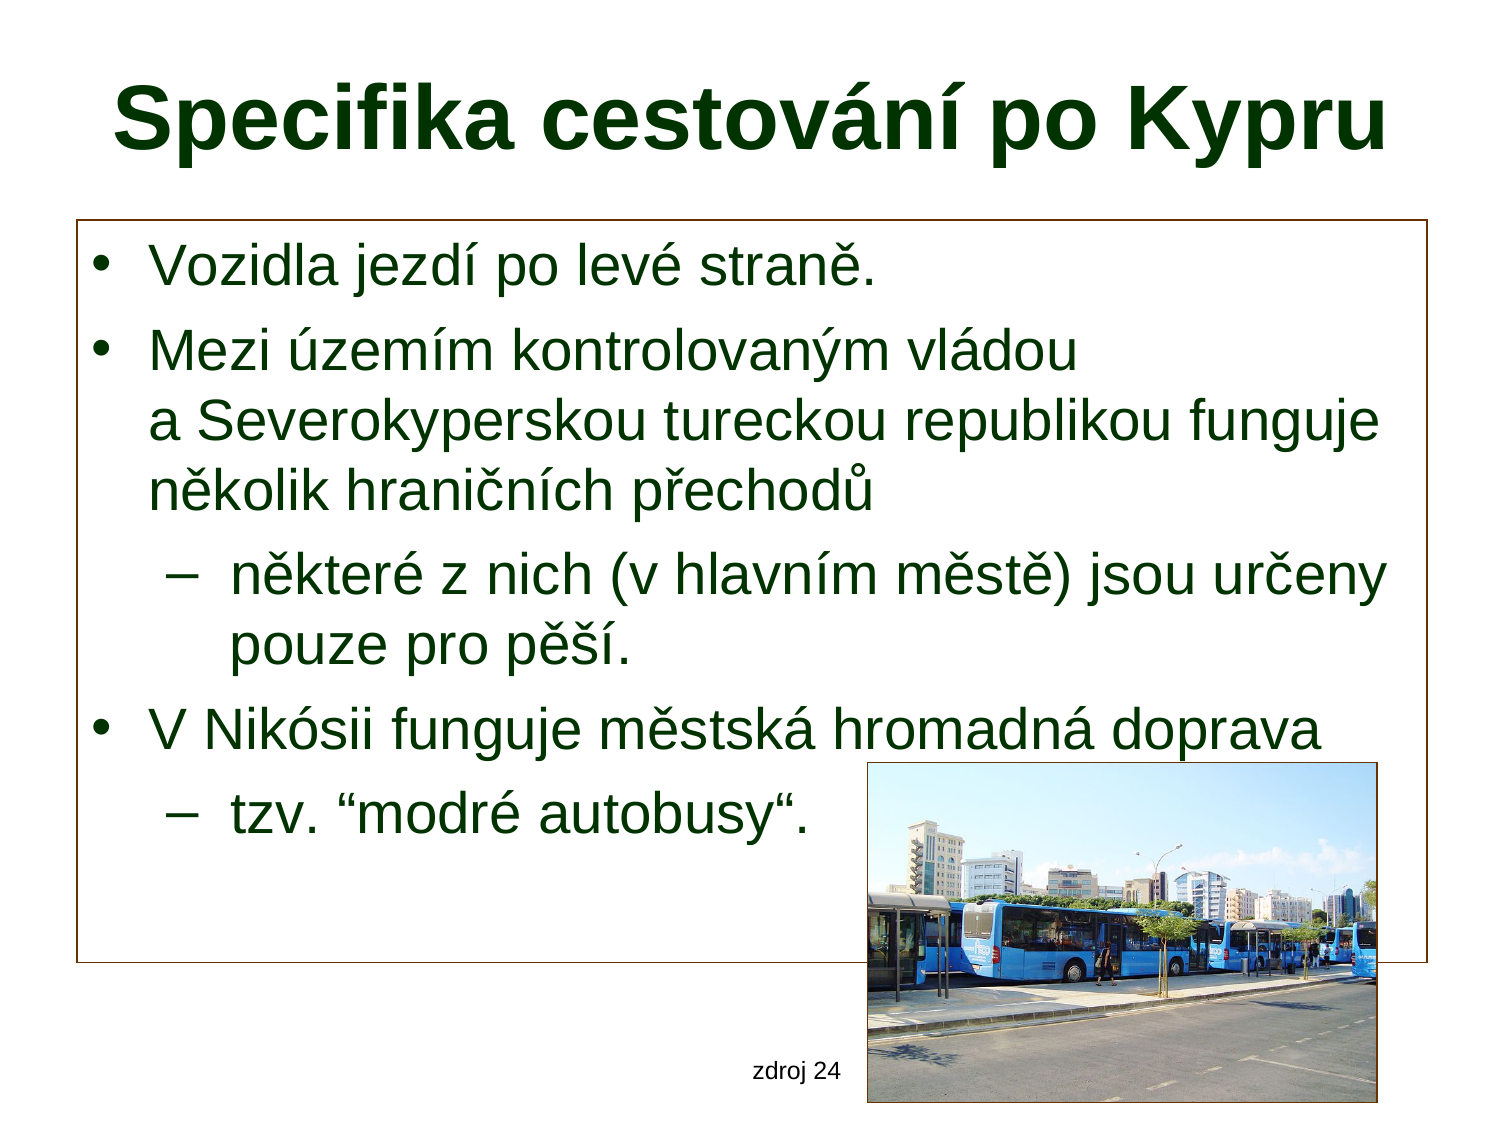

# Specifika cestování po Kypru
Vozidla jezdí po levé straně.
Mezi územím kontrolovaným vládou
a Severokyperskou tureckou republikou funguje několik hraničních přechodů
 některé z nich (v hlavním městě) jsou určeny
 pouze pro pěší.
V Nikósii funguje městská hromadná doprava
 tzv. “modré autobusy“.
zdroj 24